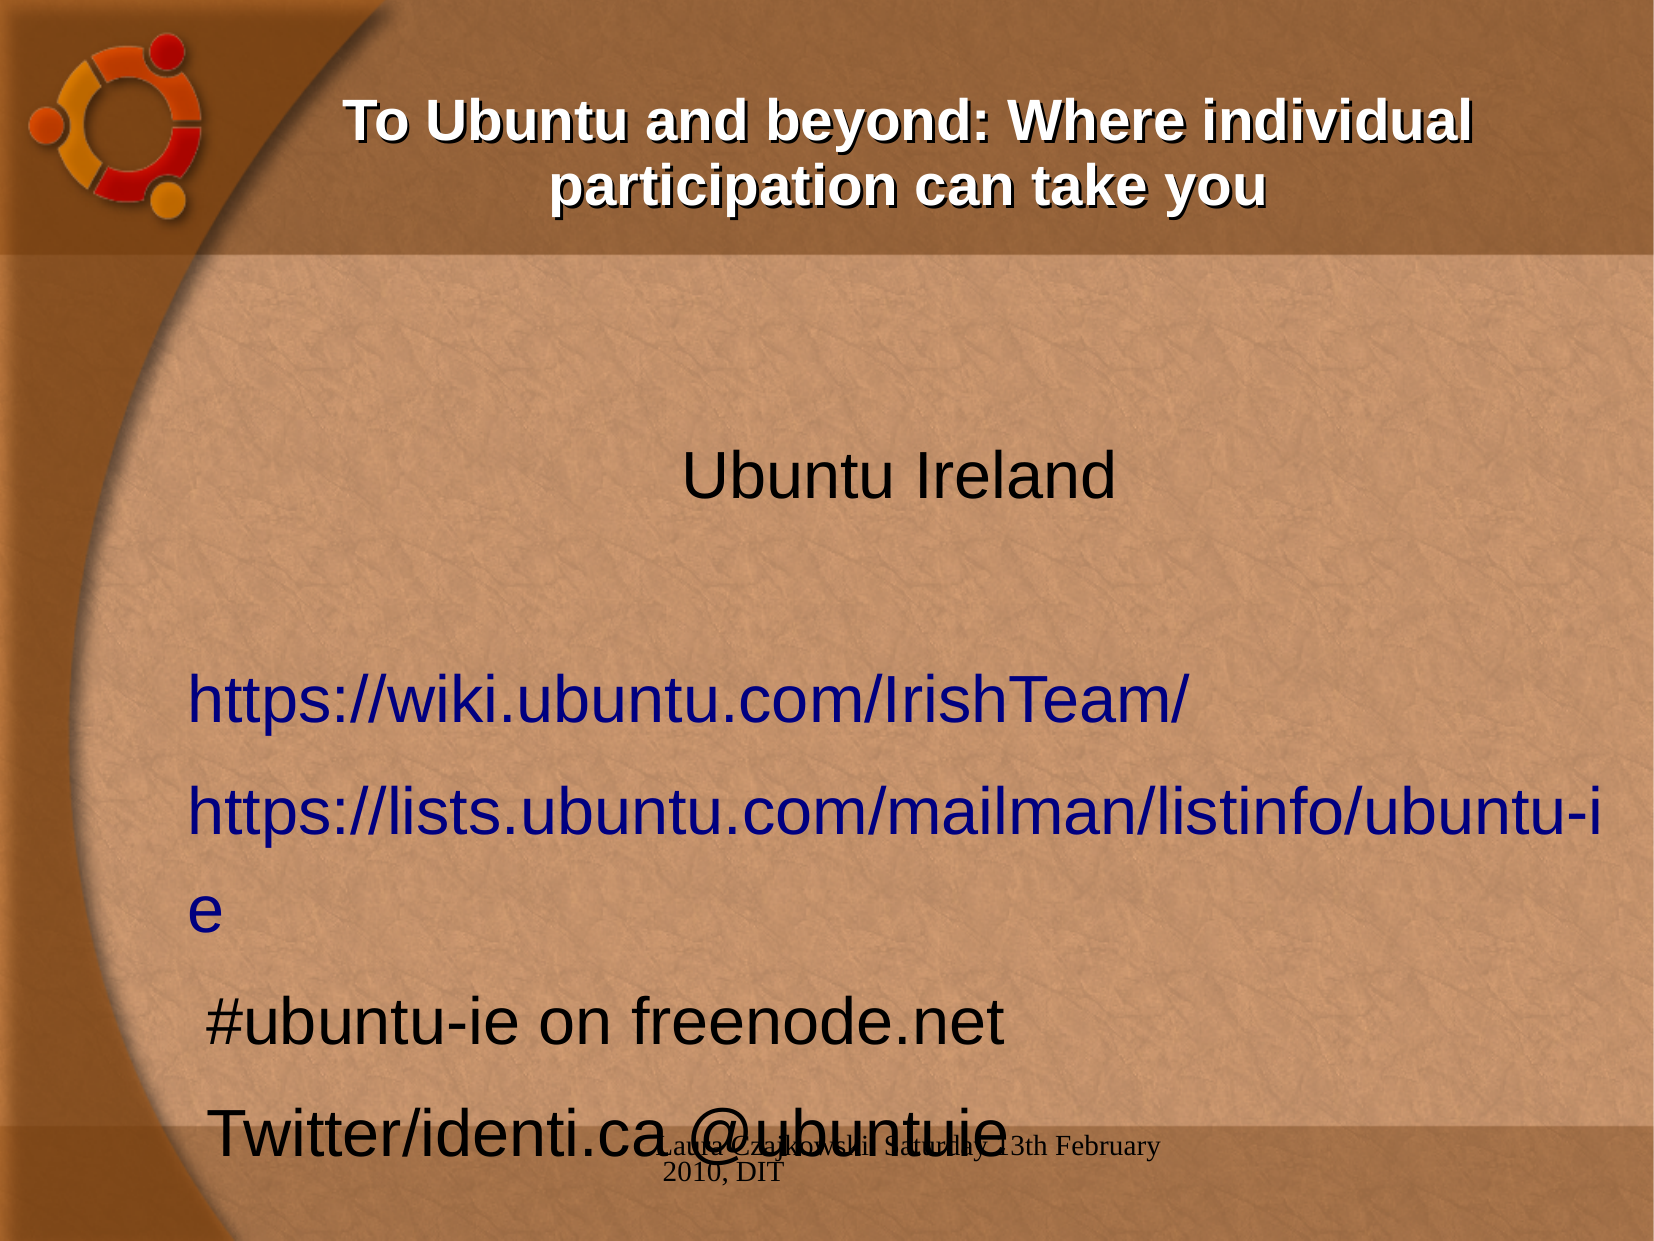

# To Ubuntu and beyond: Where individual participation can take you
Ubuntu Ireland
https://wiki.ubuntu.com/IrishTeam/
https://lists.ubuntu.com/mailman/listinfo/ubuntu-ie
 #ubuntu-ie on freenode.net
 Twitter/identi.ca @ubuntuie
Laura Czajkowski Saturday 13th February 2010, DIT